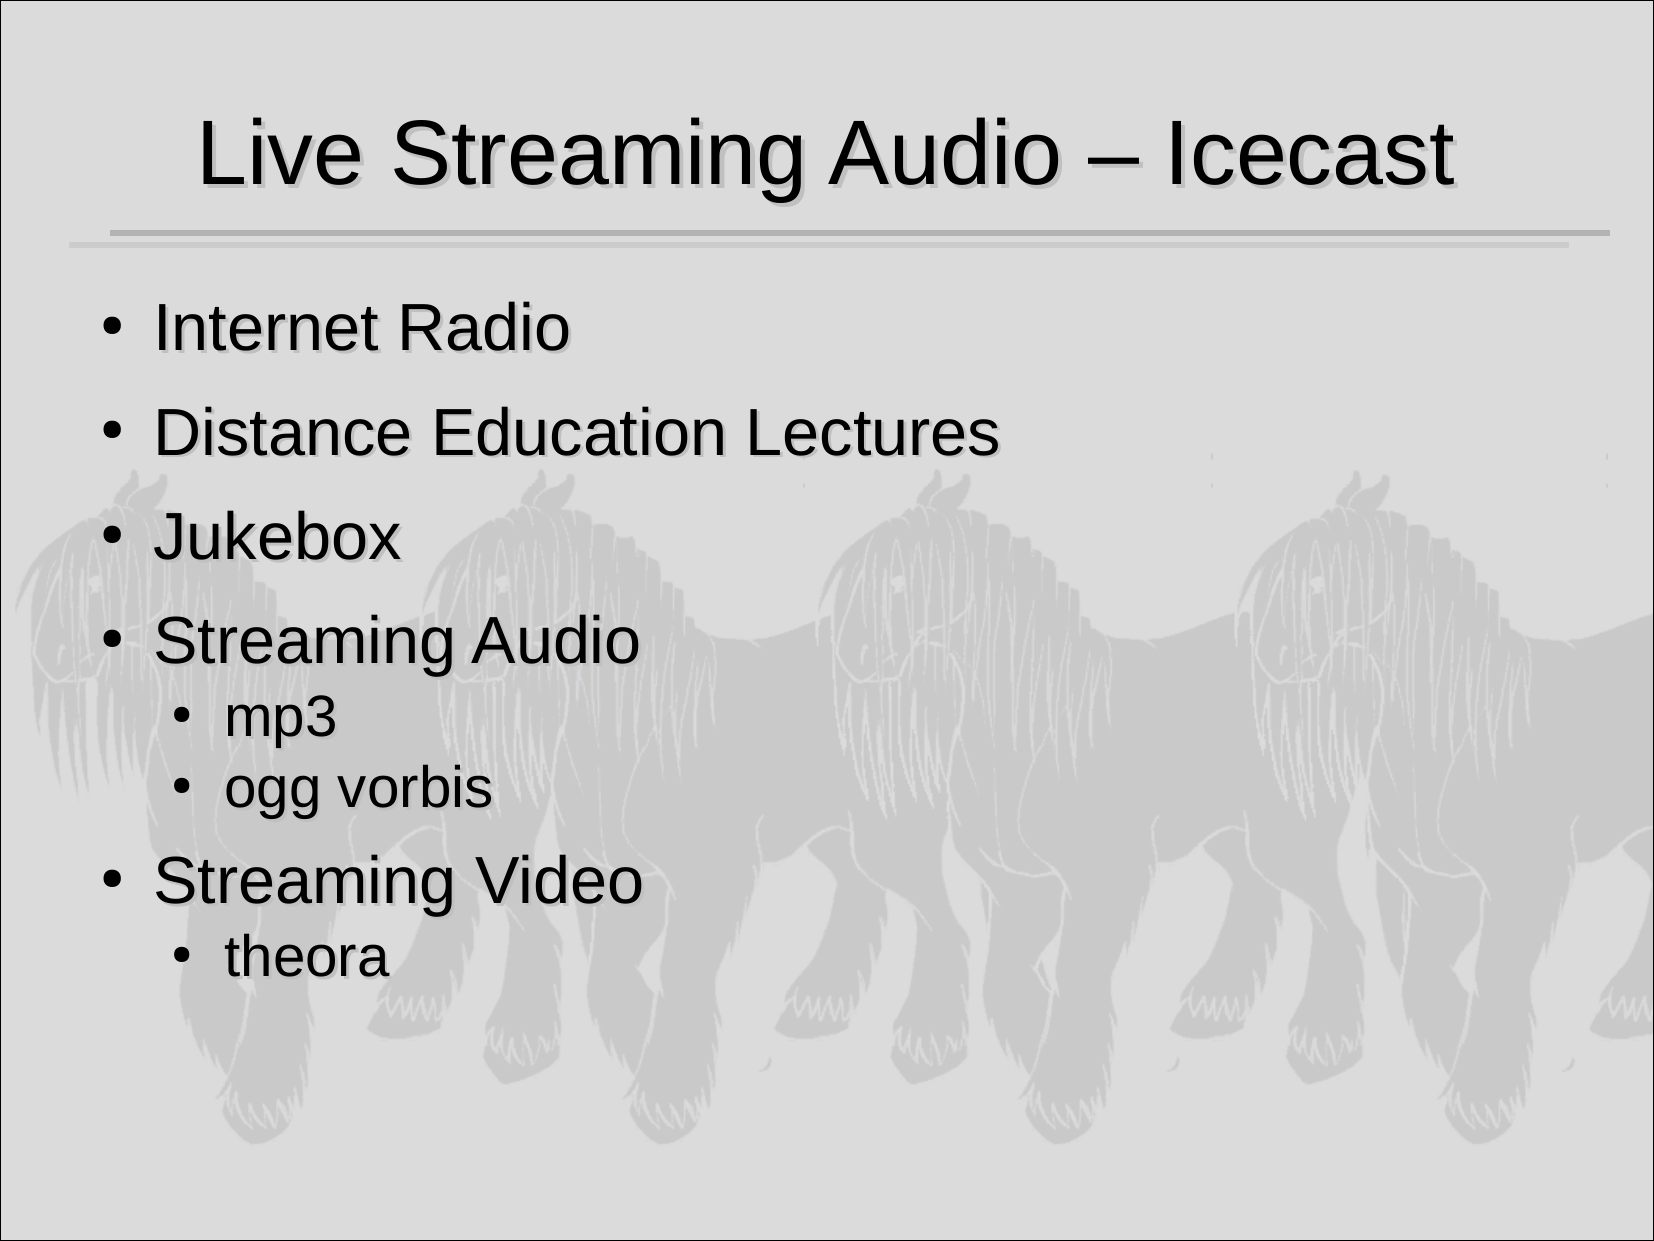

# Live Streaming Audio – Icecast
Internet Radio
Distance Education Lectures
Jukebox
Streaming Audio
mp3
ogg vorbis
Streaming Video
theora